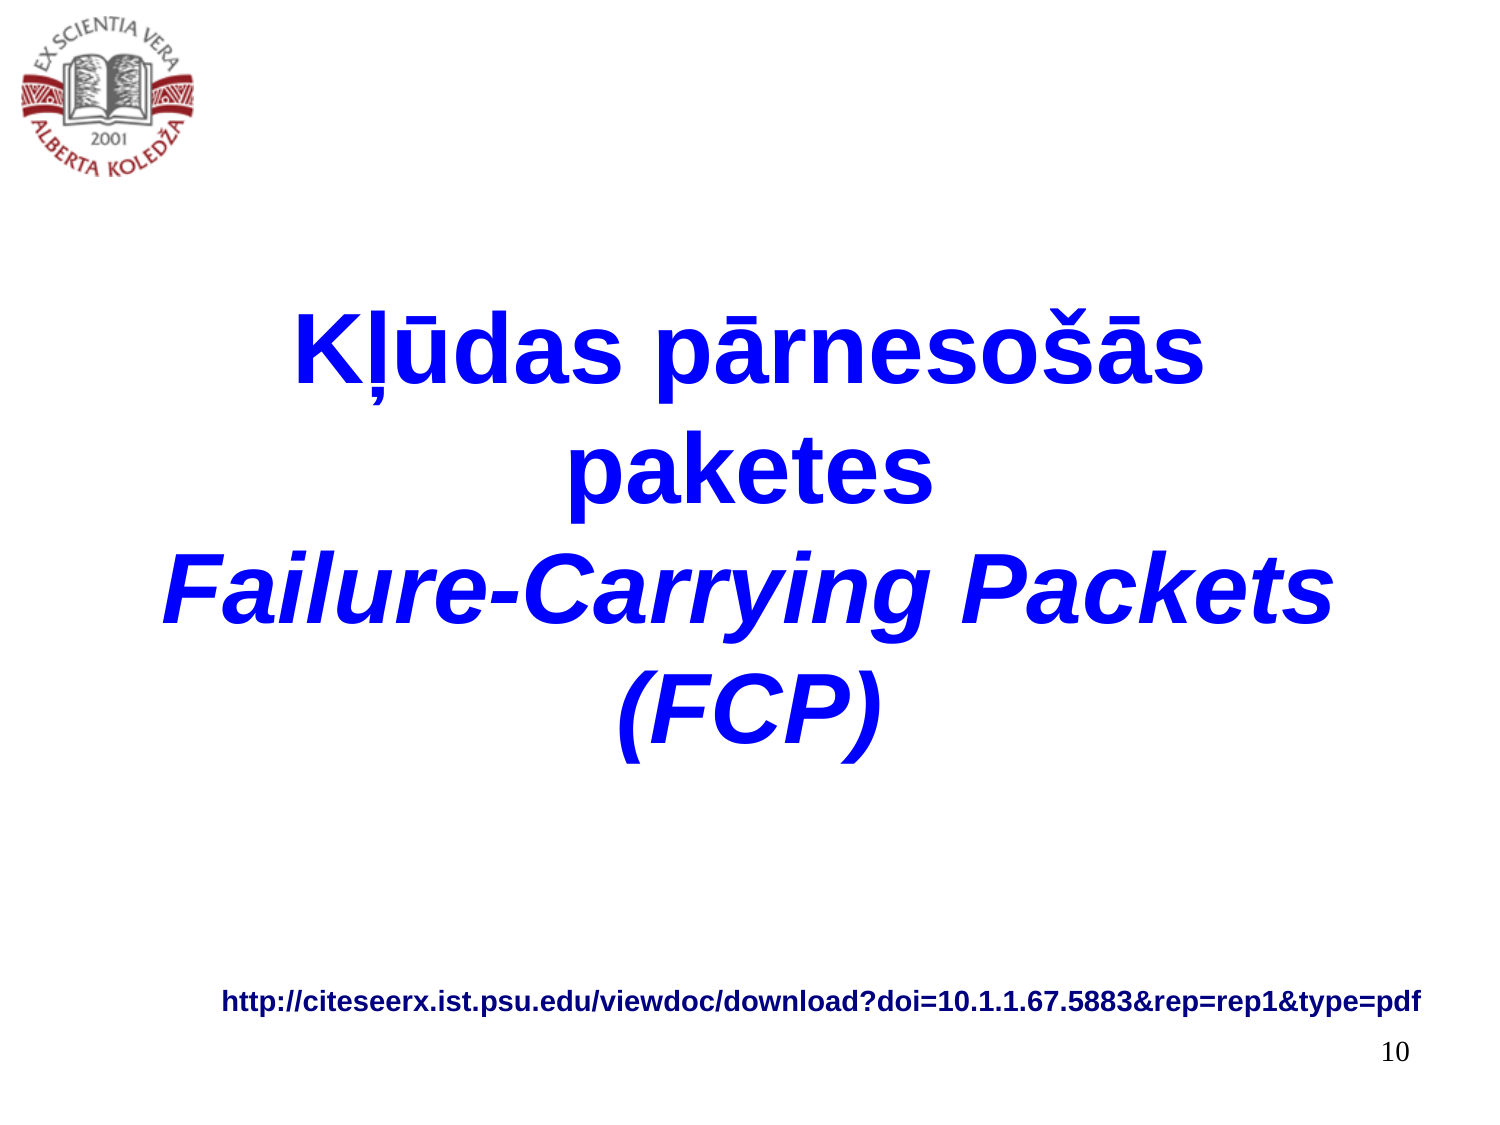

# Kļūdas pārnesošās paketes Failure-Carrying Packets (FCP)
http://citeseerx.ist.psu.edu/viewdoc/download?doi=10.1.1.67.5883&rep=rep1&type=pdf
9